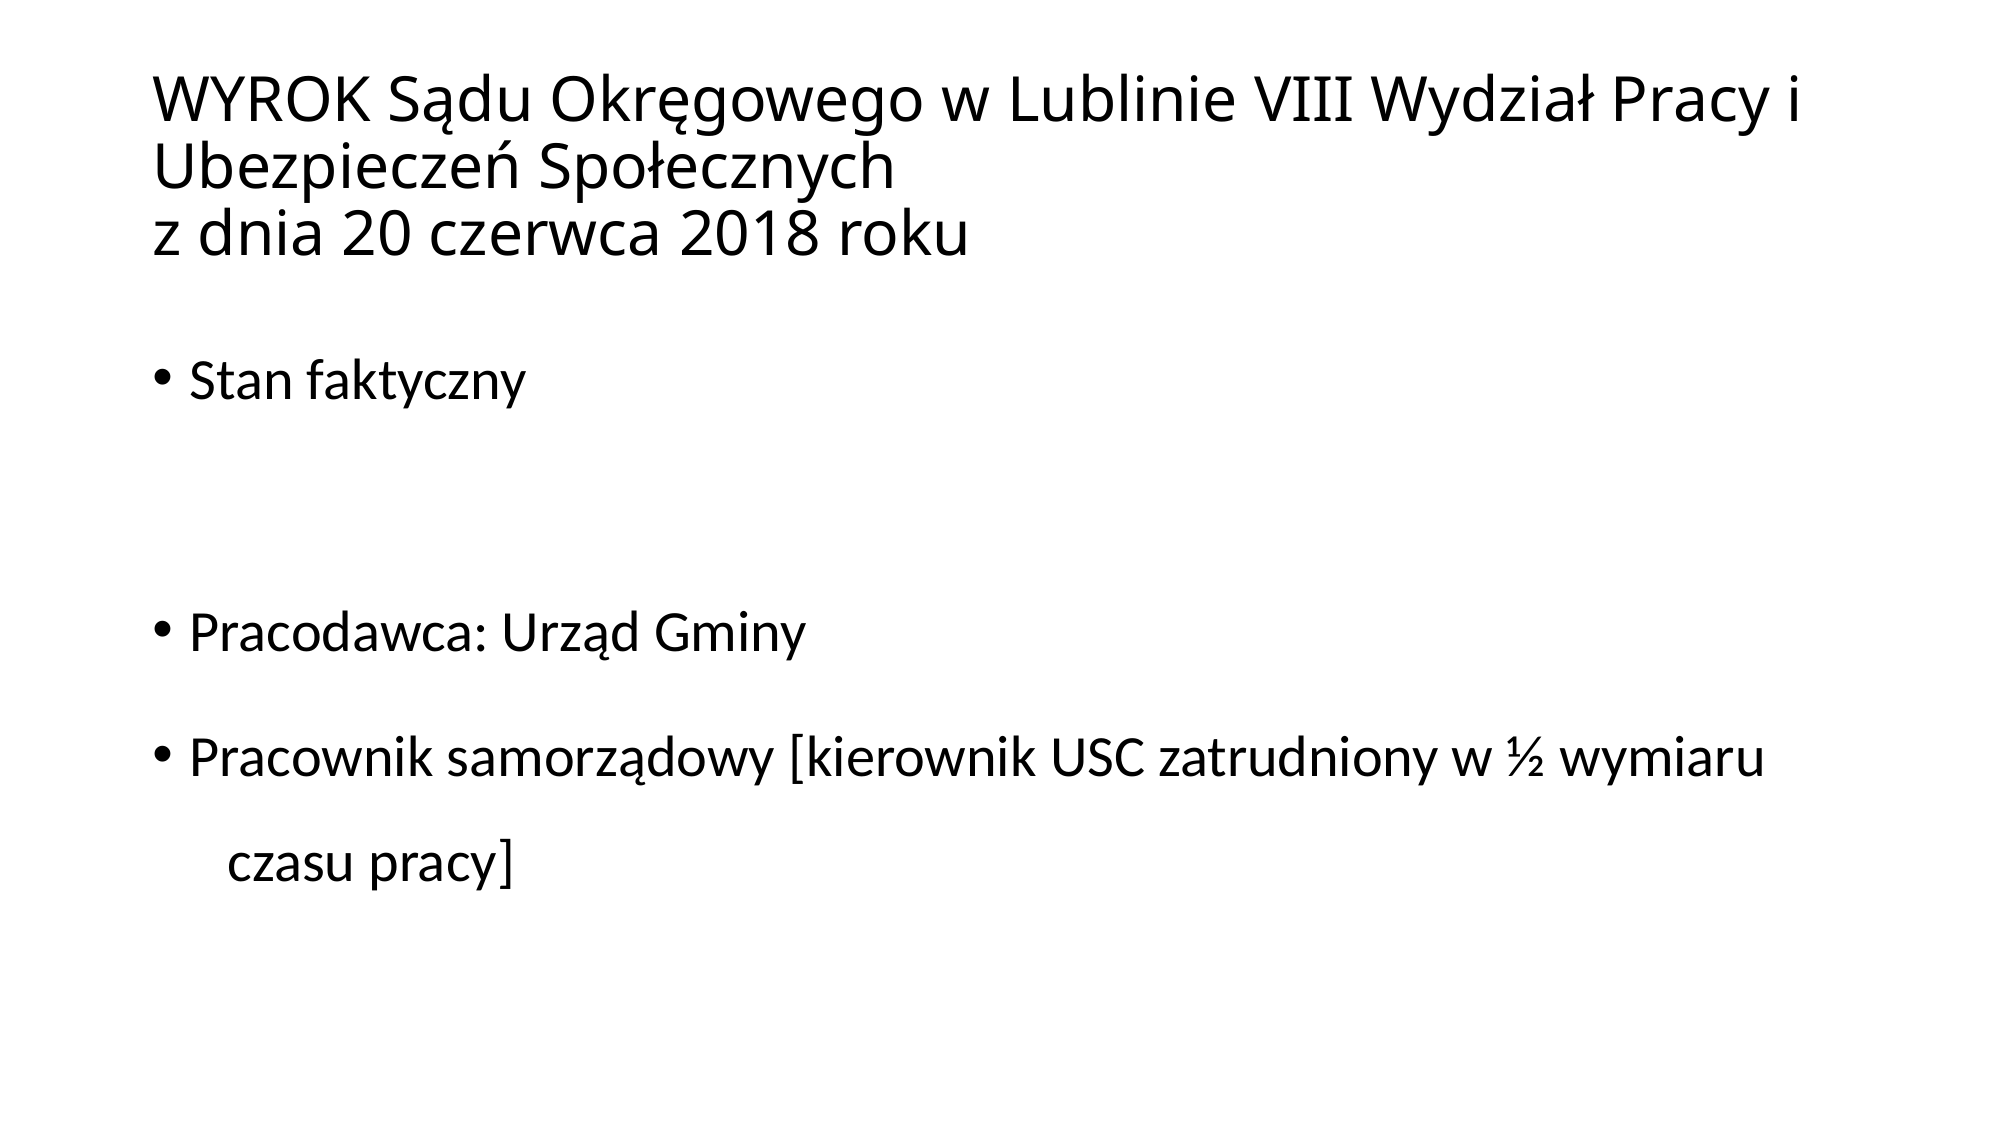

# WYROK Sądu Okręgowego w Lublinie VIII Wydział Pracy i Ubezpieczeń Społecznych z dnia 20 czerwca 2018 roku
Stan faktyczny
Pracodawca: Urząd Gminy
Pracownik samorządowy [kierownik USC zatrudniony w ½ wymiaru czasu pracy]